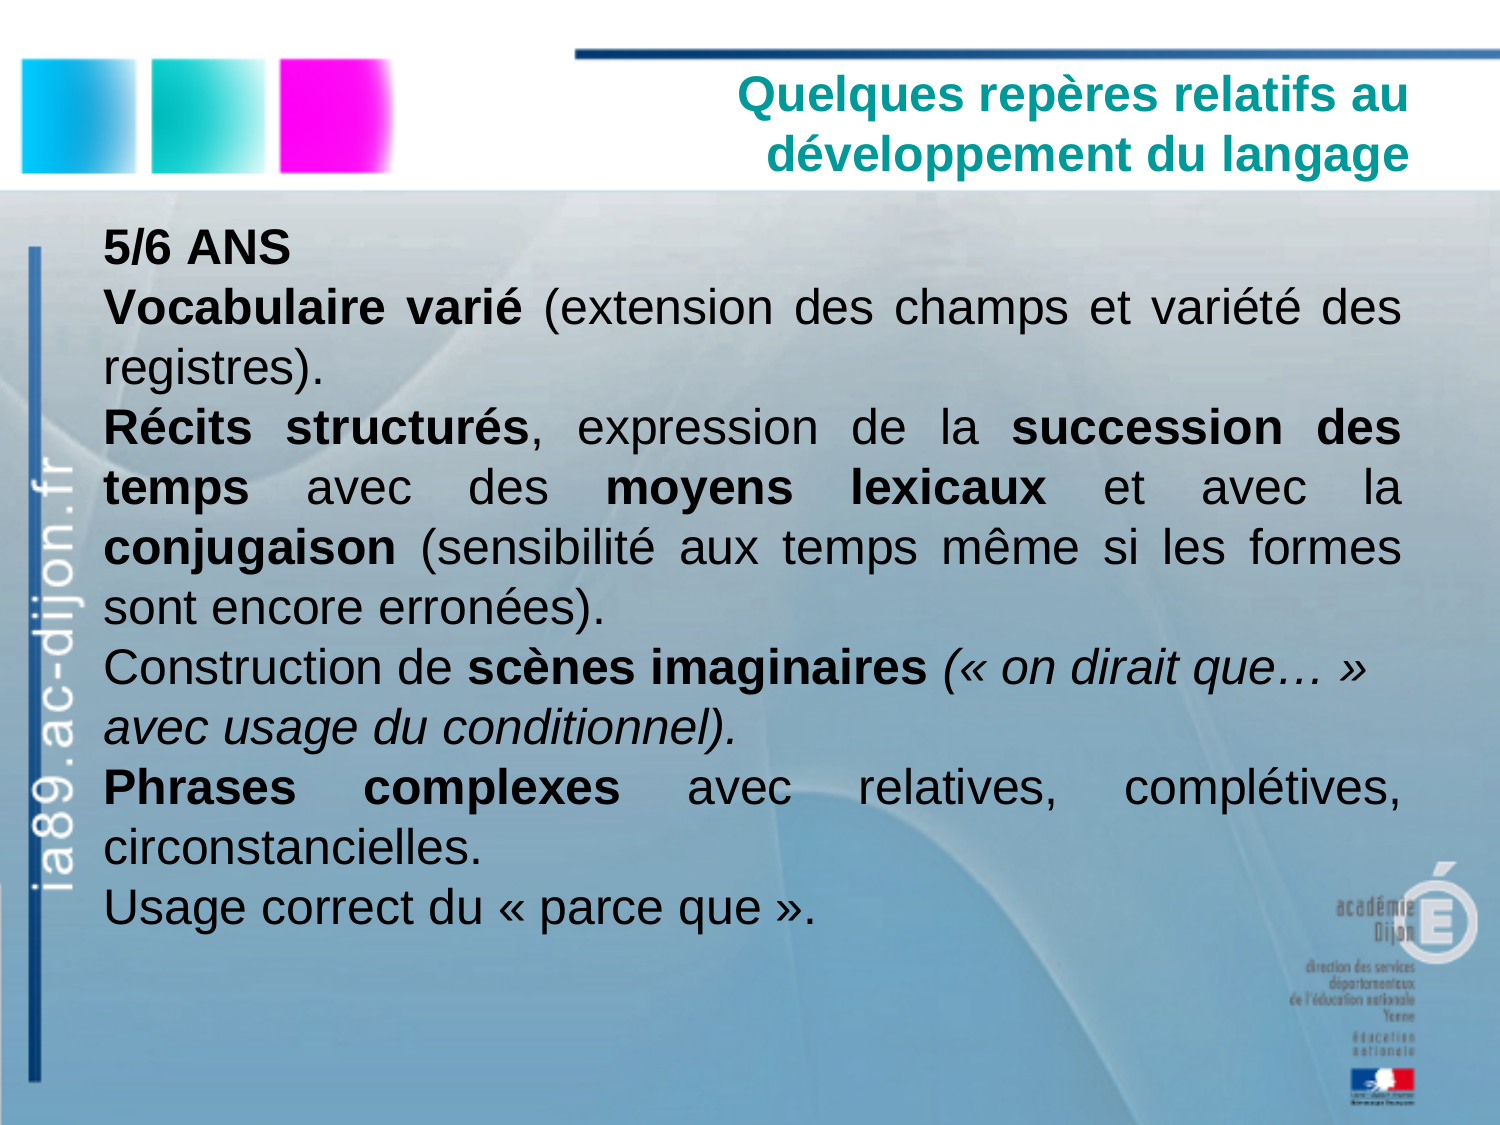

# Quelques repères relatifs au développement du langage
5/6 ANS
Vocabulaire varié (extension des champs et variété des registres).
Récits structurés, expression de la succession des temps avec des moyens lexicaux et avec la conjugaison (sensibilité aux temps même si les formes sont encore erronées).
Construction de scènes imaginaires (« on dirait que… »
avec usage du conditionnel).
Phrases complexes avec relatives, complétives, circonstancielles.
Usage correct du « parce que ».